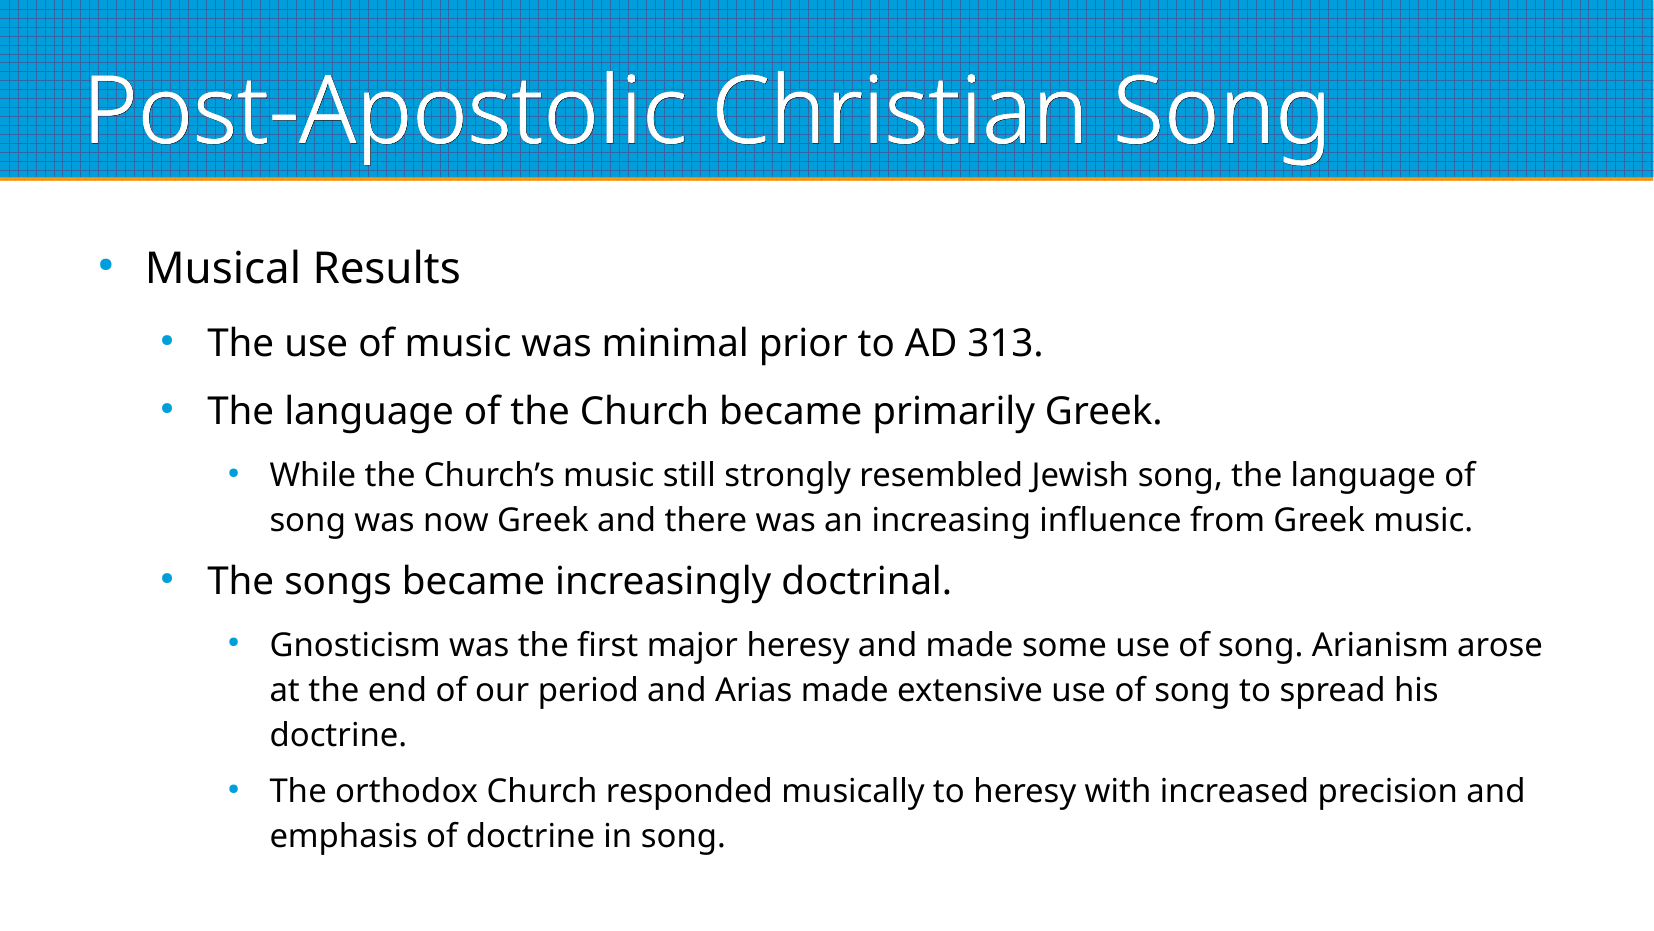

# Post-Apostolic Christian Song
Musical Results
The use of music was minimal prior to AD 313.
The language of the Church became primarily Greek.
While the Church’s music still strongly resembled Jewish song, the language of song was now Greek and there was an increasing influence from Greek music.
The songs became increasingly doctrinal.
Gnosticism was the first major heresy and made some use of song. Arianism arose at the end of our period and Arias made extensive use of song to spread his doctrine.
The orthodox Church responded musically to heresy with increased precision and emphasis of doctrine in song.